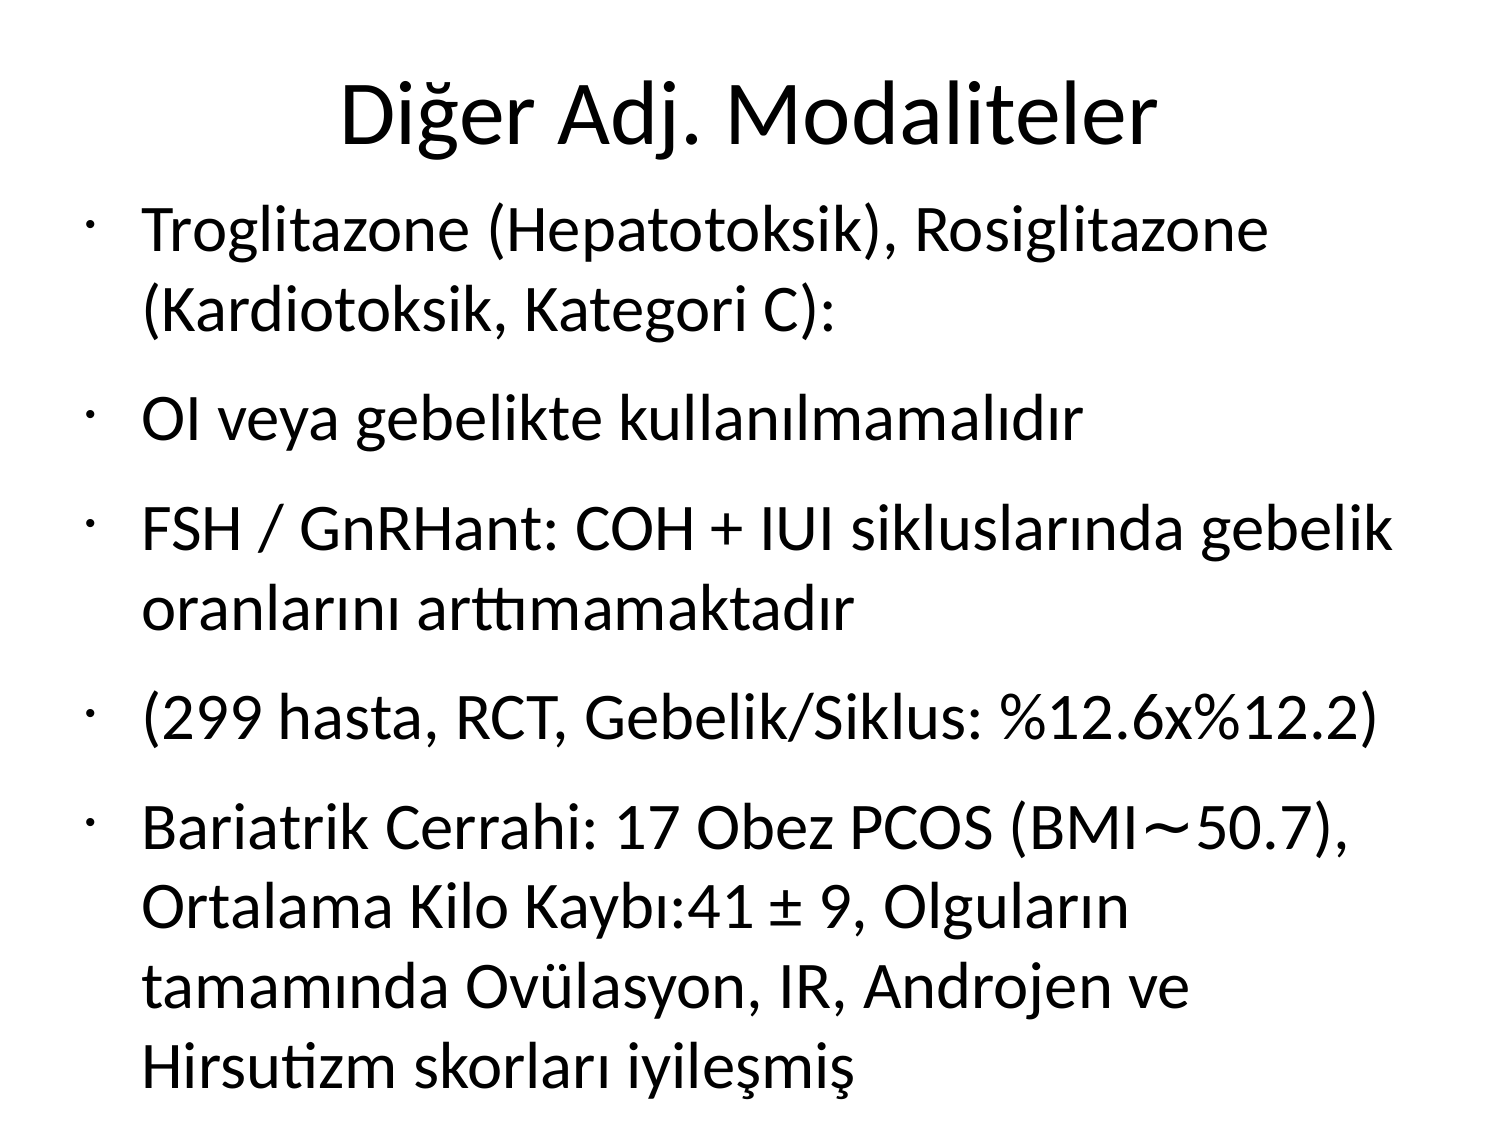

# Diğer Adj. Modaliteler
Troglitazone (Hepatotoksik), Rosiglitazone (Kardiotoksik, Kategori C):
OI veya gebelikte kullanılmamalıdır
FSH / GnRHant: COH + IUI sikluslarında gebelik oranlarını arttımamaktadır
(299 hasta, RCT, Gebelik/Siklus: %12.6x%12.2)
Bariatrik Cerrahi: 17 Obez PCOS (BMI∼50.7), Ortalama Kilo Kaybı:41 ± 9, Olguların tamamında Ovülasyon, IR, Androjen ve Hirsutizm skorları iyileşmiş
CROSIGNANI PG, SOMIGLIANA E. INTRAUTERINE INSEMINATION STUDY GROUP. Effect of GnRH antagonists in FSH mildly stimulated intrauterine insemination cycles: a multicentre randomized trial. Hum Reprod 2007; 22: 500-505.
The polycystic ovary syndrome associated with morbid obesity may resolve after weight loss induced by bariatric surgery. Escobar-Morreale HF, Botella-Carretero JI, Alvarez-Blasco F, Sancho J, San Millán JL J Clin Endocrinol Metab. 2005;90(12):6364.